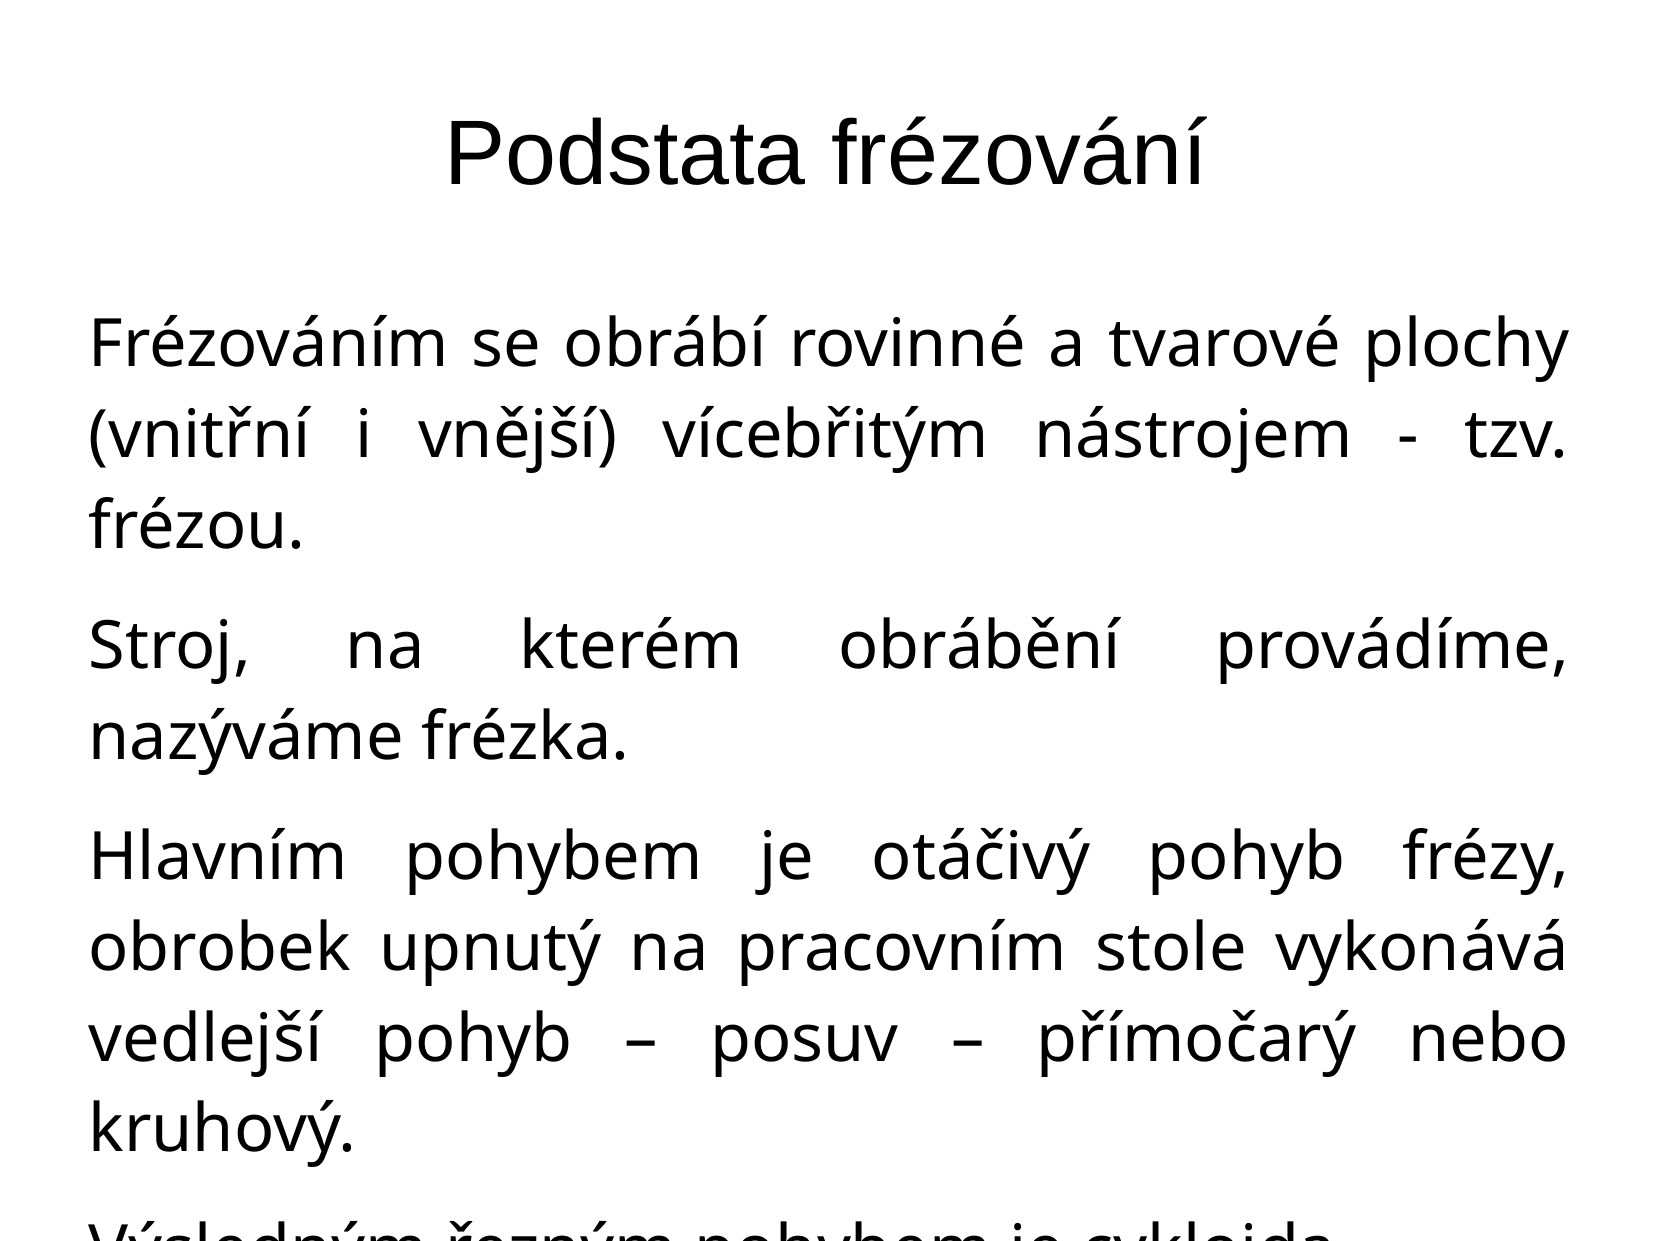

# Podstata frézování
Frézováním se obrábí rovinné a tvarové plochy (vnitřní i vnější) vícebřitým nástrojem - tzv. frézou.
Stroj, na kterém obrábění provádíme, nazýváme frézka.
Hlavním pohybem je otáčivý pohyb frézy, obrobek upnutý na pracovním stole vykonává vedlejší pohyb – posuv – přímočarý nebo kruhový.
Výsledným řezným pohybem je cykloida.